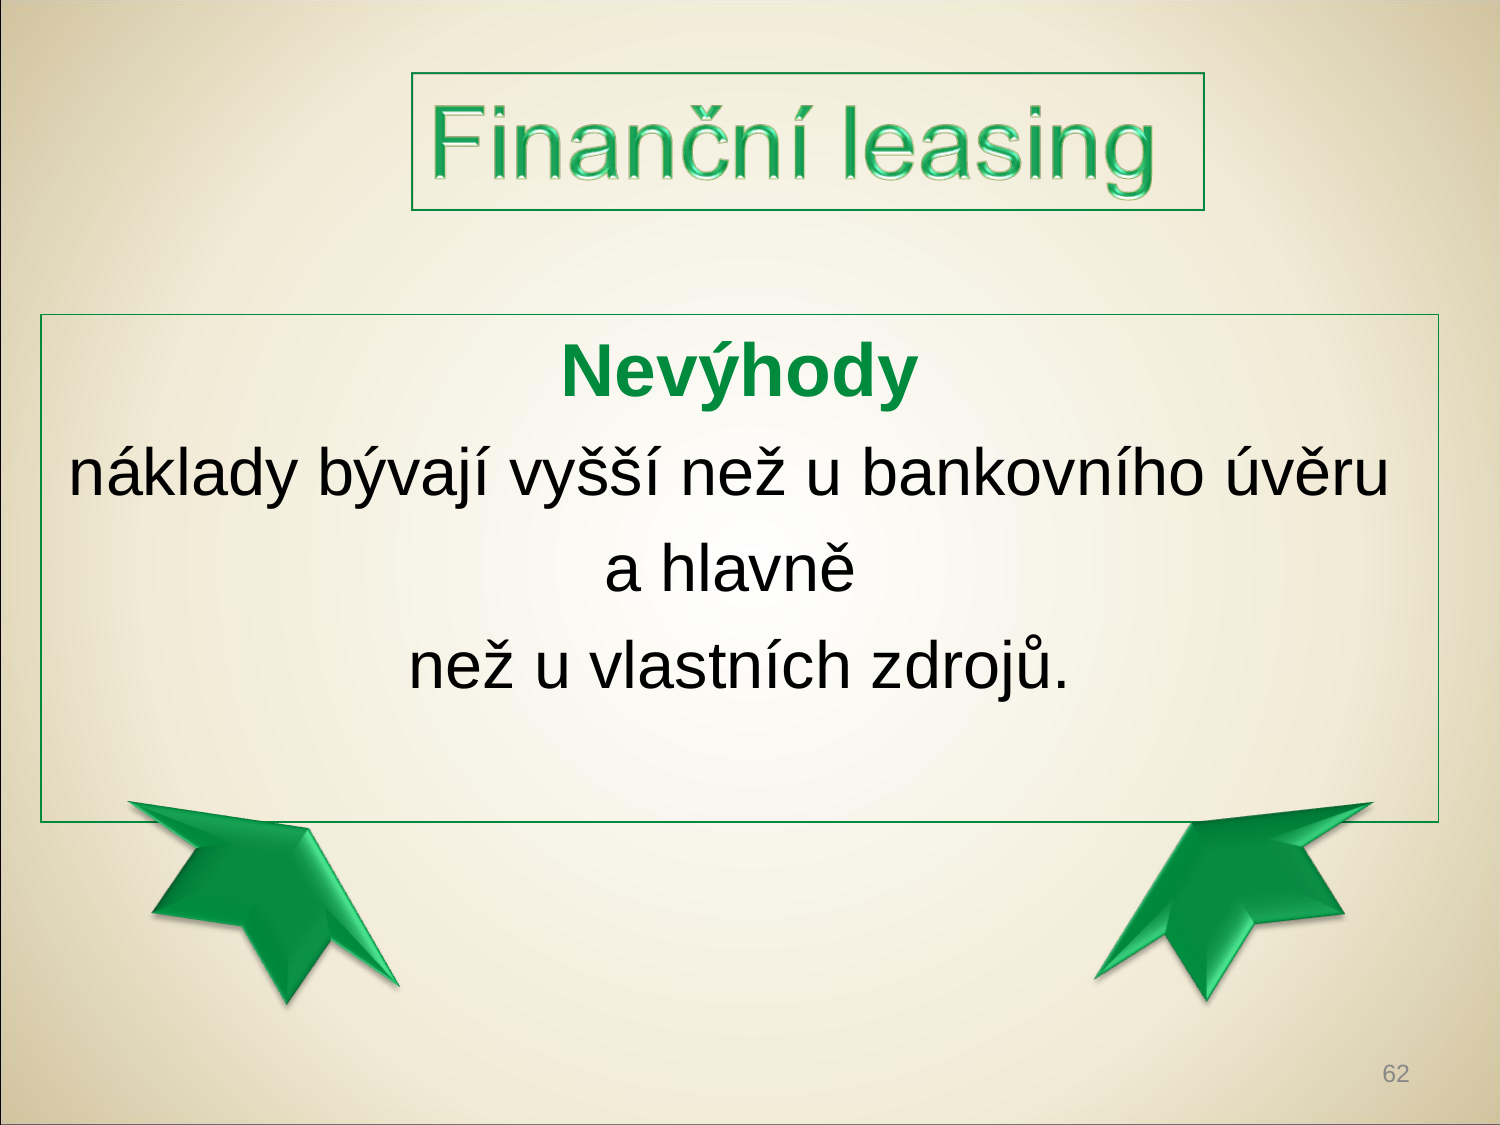

# Nevýhody
náklady bývají vyšší než u bankovního úvěru
a hlavně
než u vlastních zdrojů.